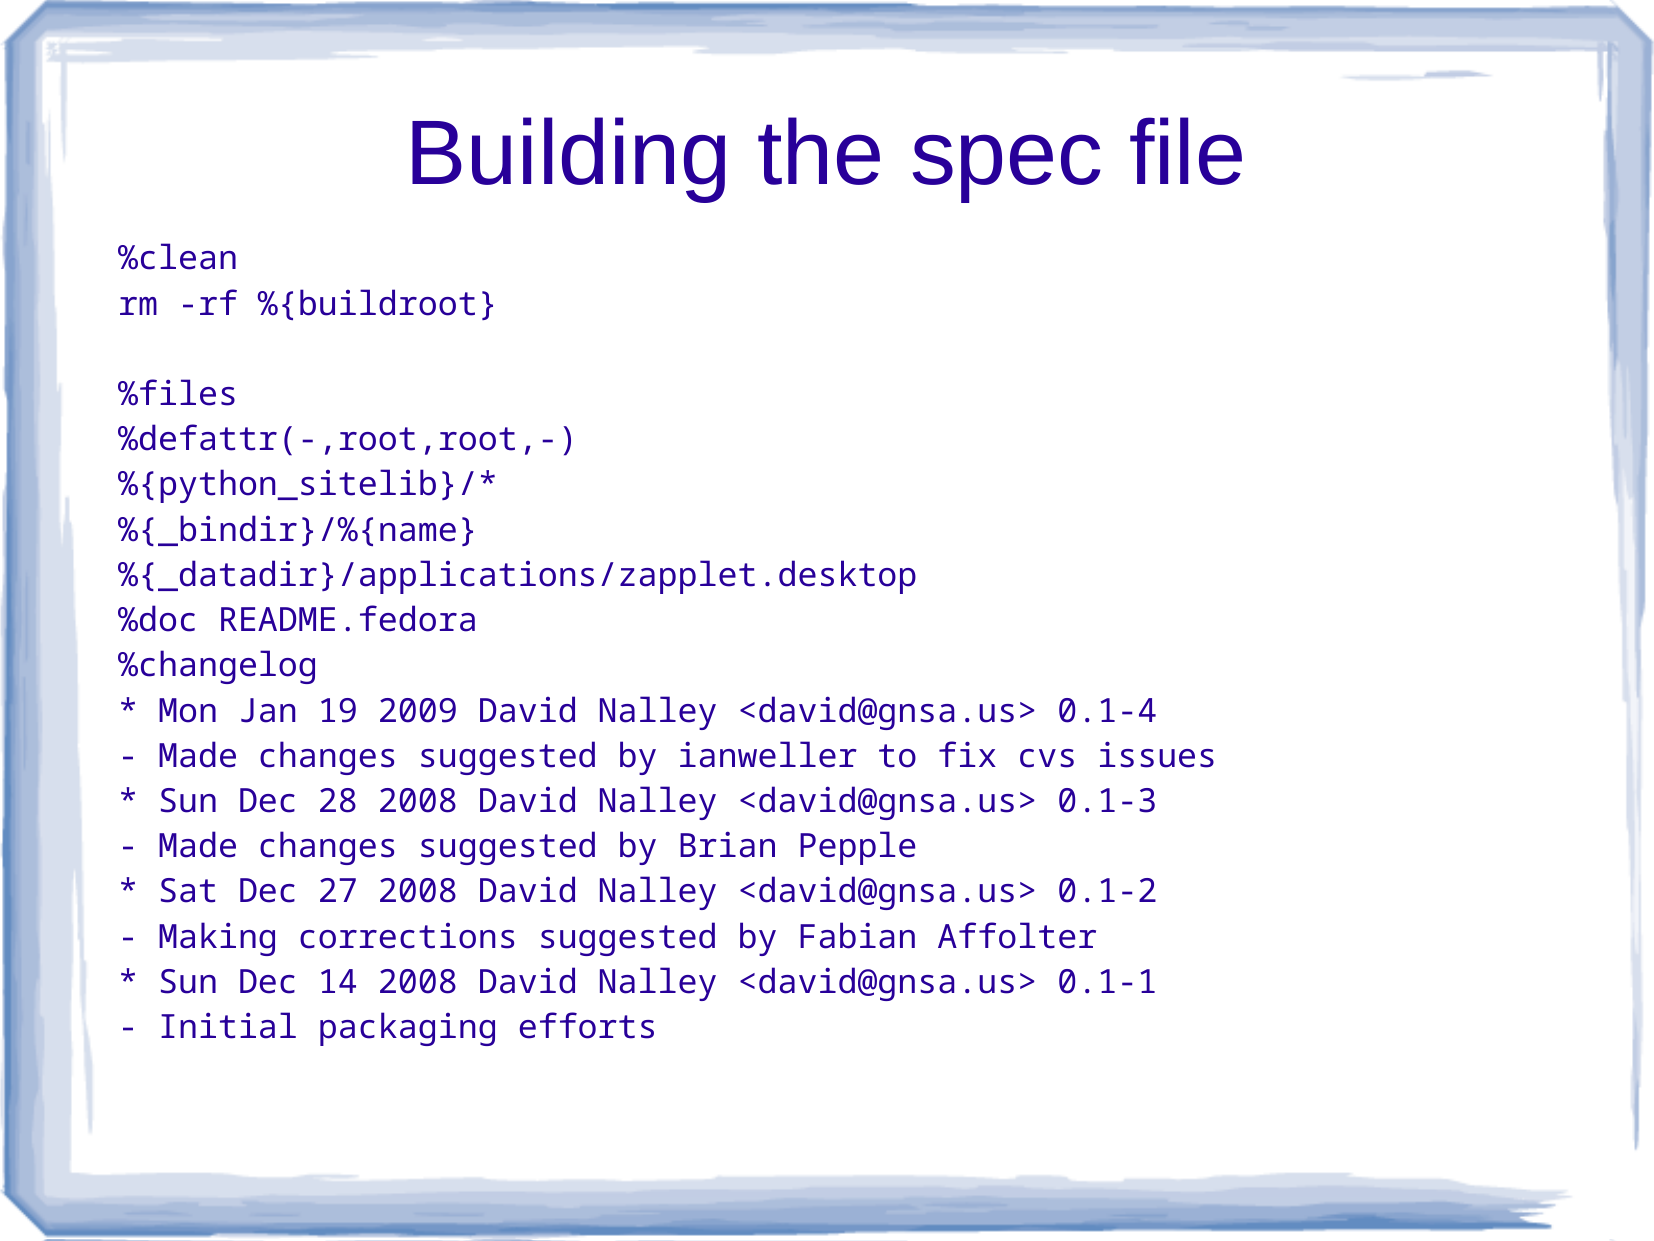

# Building the spec file
%clean
rm -rf %{buildroot}
%files
%defattr(-,root,root,-)
%{python_sitelib}/*
%{_bindir}/%{name}
%{_datadir}/applications/zapplet.desktop
%doc README.fedora
%changelog
* Mon Jan 19 2009 David Nalley <david@gnsa.us> 0.1-4
- Made changes suggested by ianweller to fix cvs issues
* Sun Dec 28 2008 David Nalley <david@gnsa.us> 0.1-3
- Made changes suggested by Brian Pepple
* Sat Dec 27 2008 David Nalley <david@gnsa.us> 0.1-2
- Making corrections suggested by Fabian Affolter
* Sun Dec 14 2008 David Nalley <david@gnsa.us> 0.1-1
- Initial packaging efforts